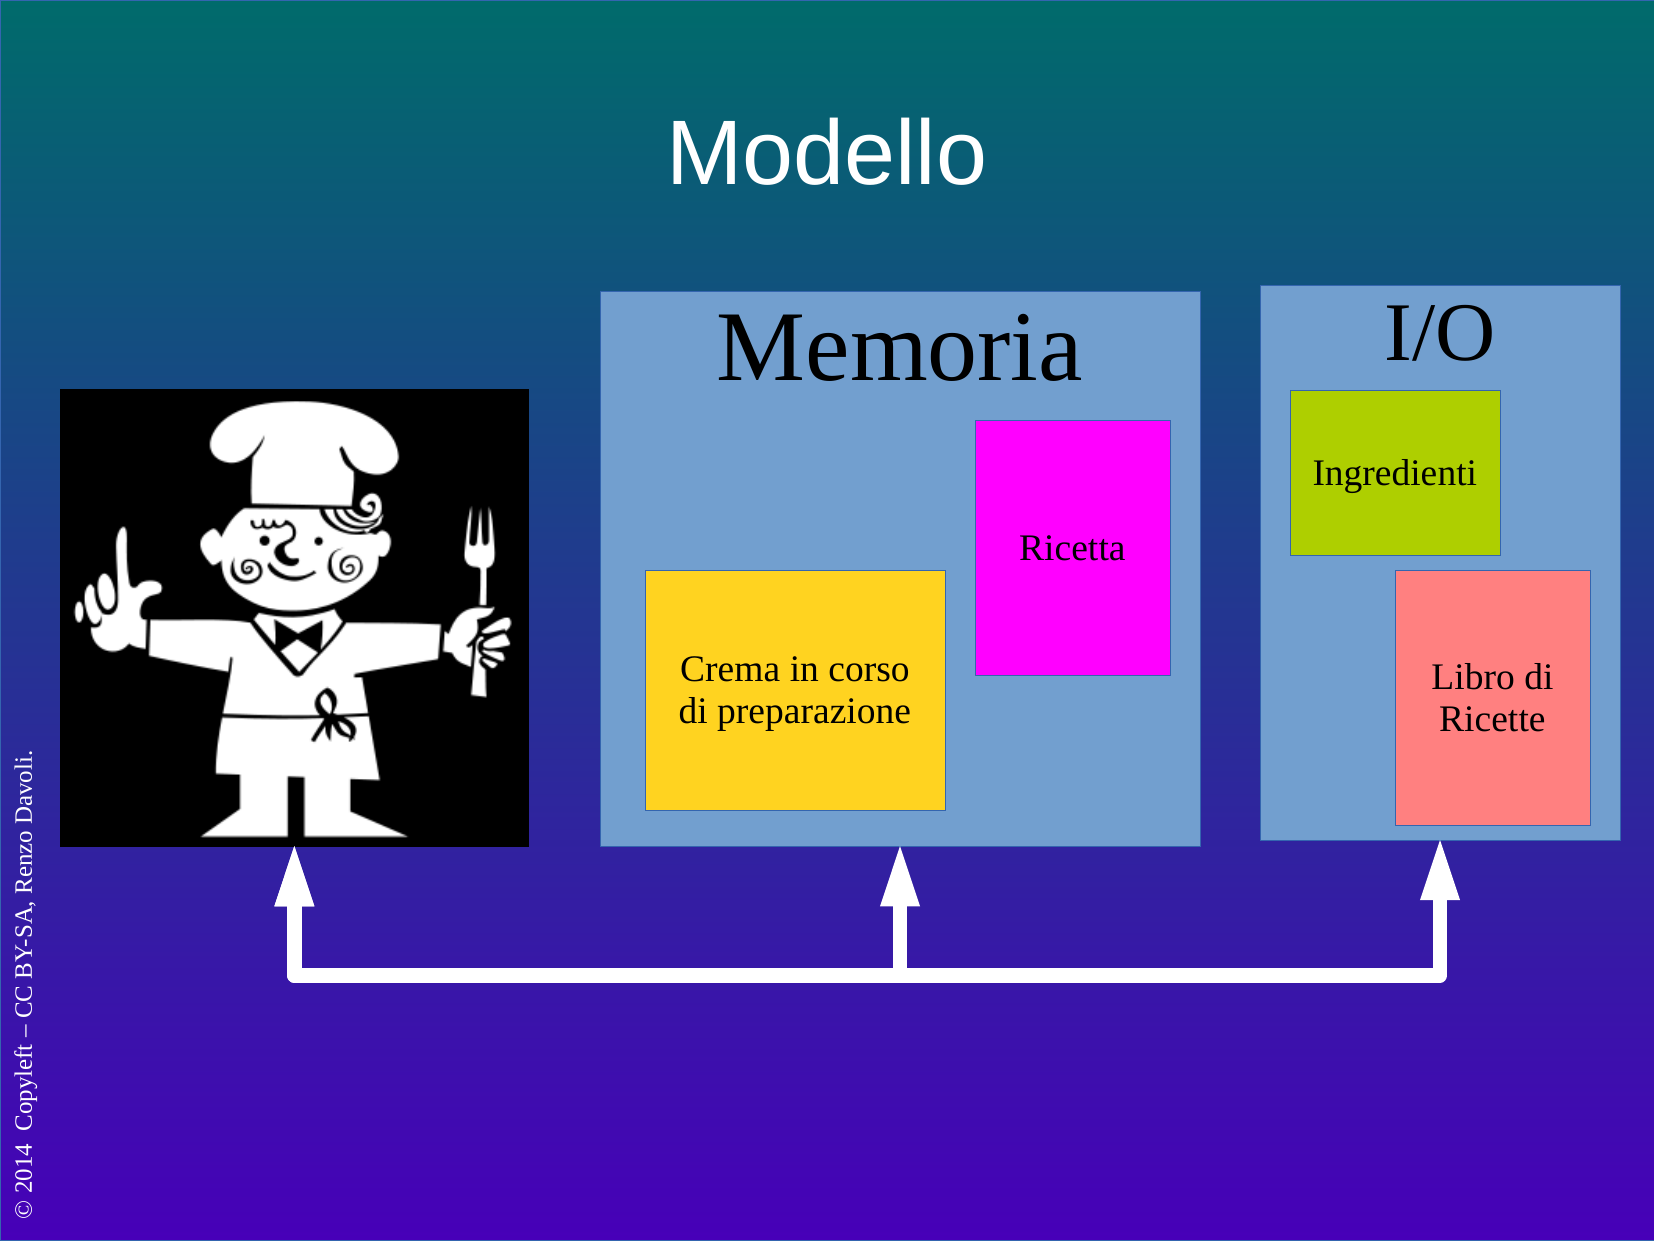

# Modello
I/O
Memoria
Ingredienti
Ricetta
Crema in corso
di preparazione
Libro di
Ricette